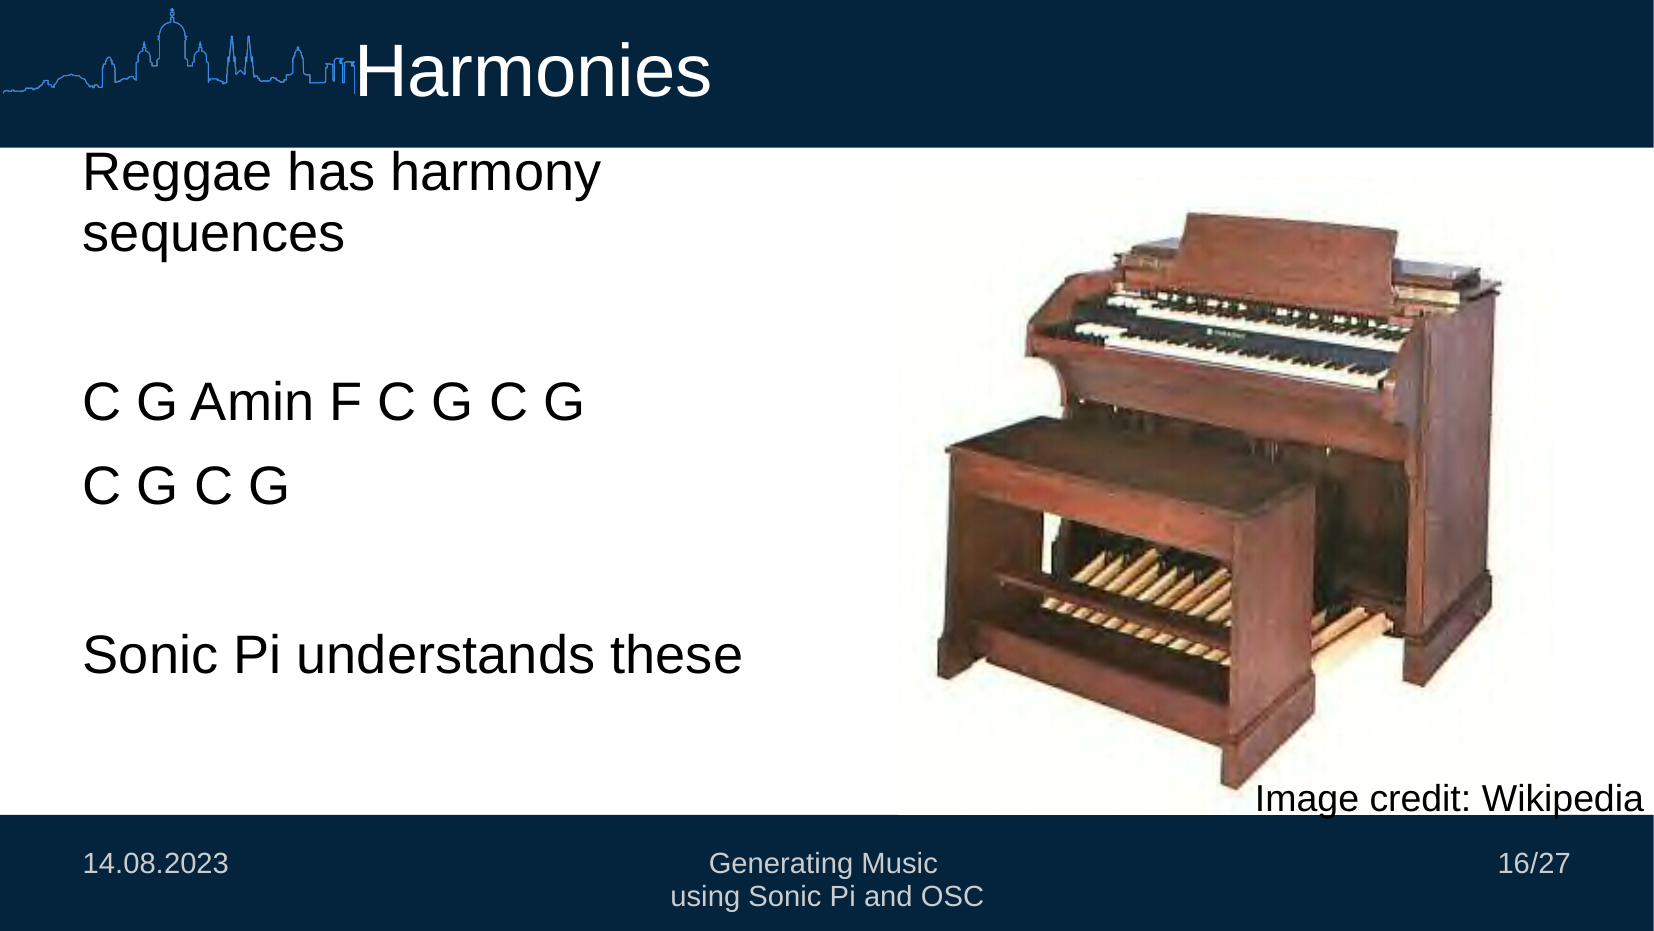

# Harmonies
Reggae has harmony sequences
C G Amin F C G C G
C G C G
Sonic Pi understands these
Image credit: Wikipedia
08. März 2019
16